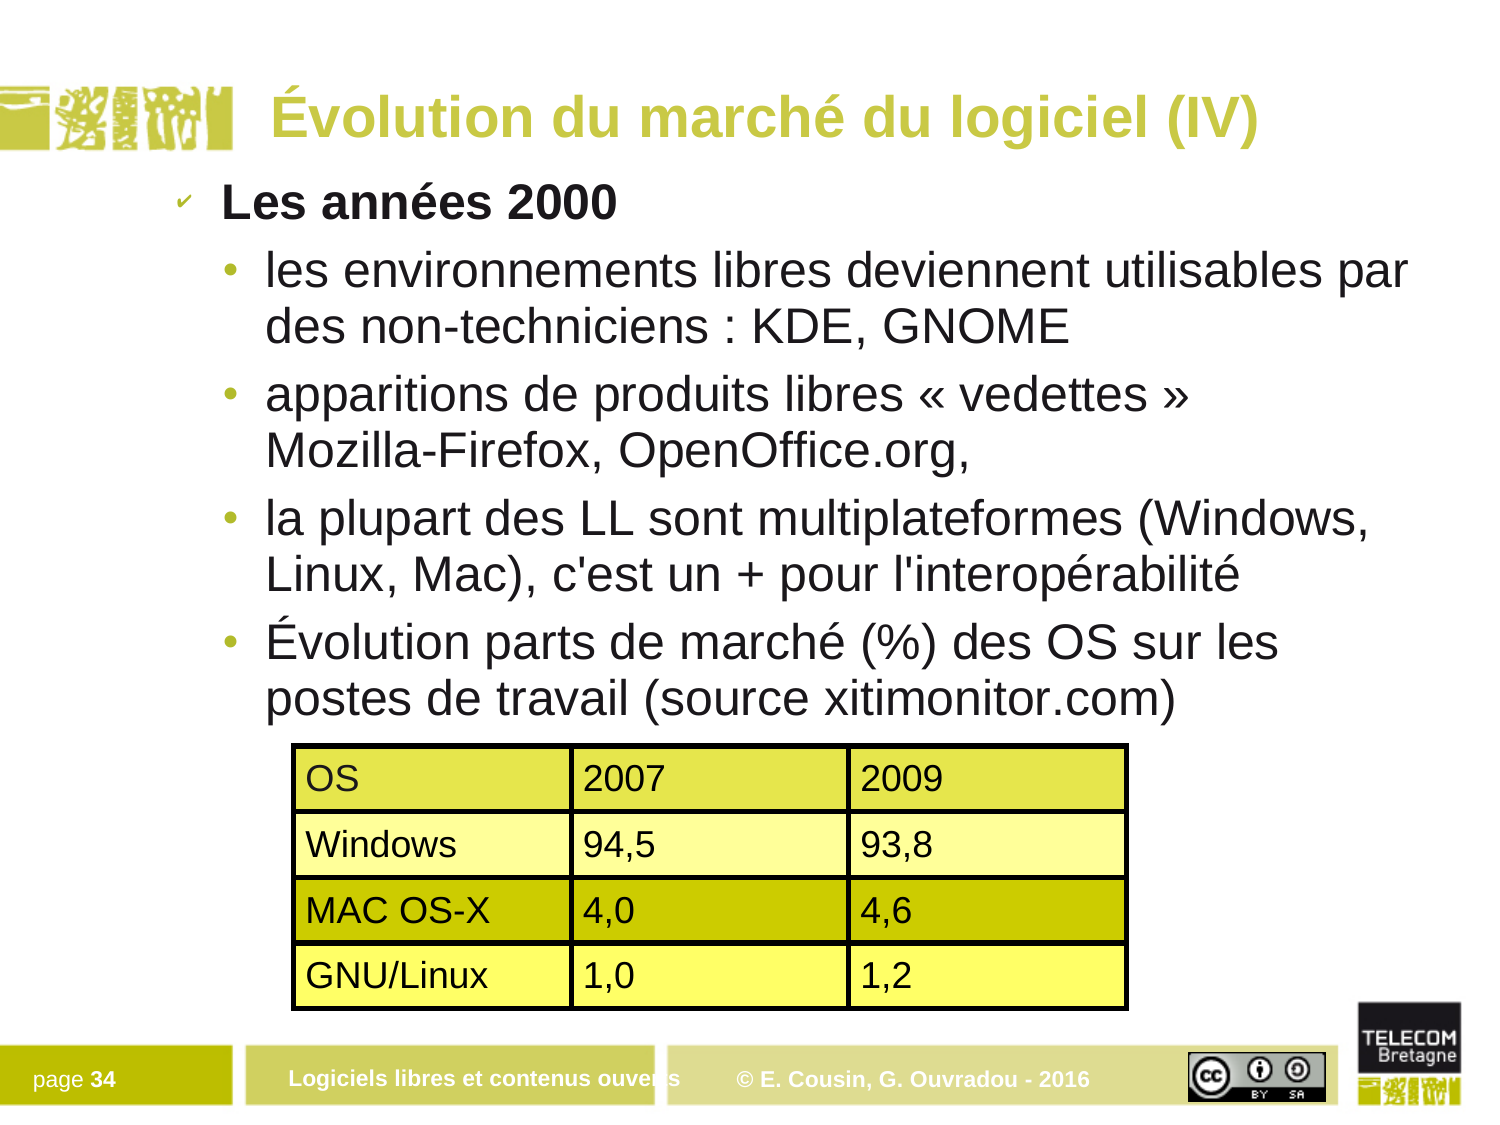

# Évolution du marché du logiciel (IV)
Les années 2000
les environnements libres deviennent utilisables par des non-techniciens : KDE, GNOME
apparitions de produits libres « vedettes »
Mozilla-Firefox, OpenOffice.org,
la plupart des LL sont multiplateformes (Windows, Linux, Mac), c'est un + pour l'interopérabilité
Évolution parts de marché (%) des OS sur les postes de travail (source xitimonitor.com)
| OS | 2007 | 2009 |
| --- | --- | --- |
| Windows | 94,5 | 93,8 |
| MAC OS-X | 4,0 | 4,6 |
| GNU/Linux | 1,0 | 1,2 |
34
© E. Cousin, G. Ouvradou - 2016